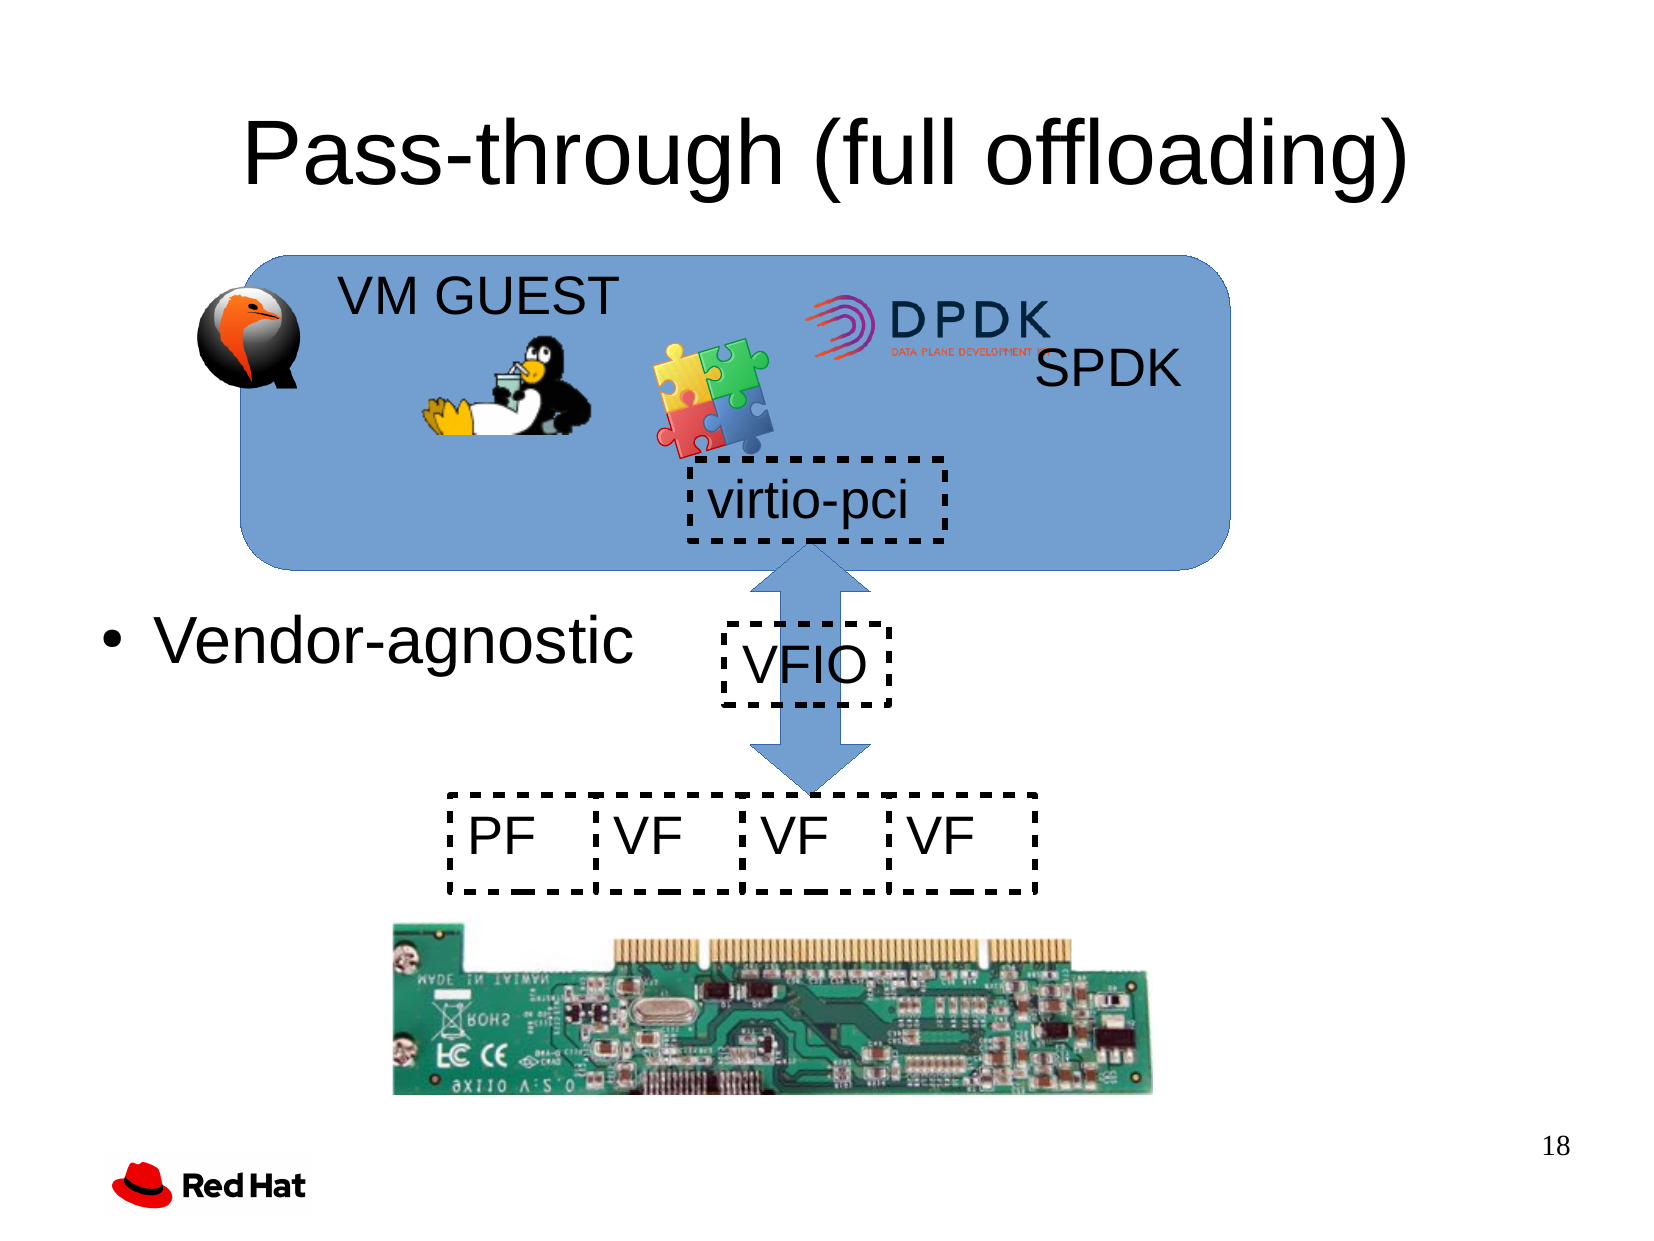

# Pass-through (full offloading)
VM GUEST
 SPDK
Vendor-agnostic
virtio-pci
VFIO
PF
VF
VF
VF
18